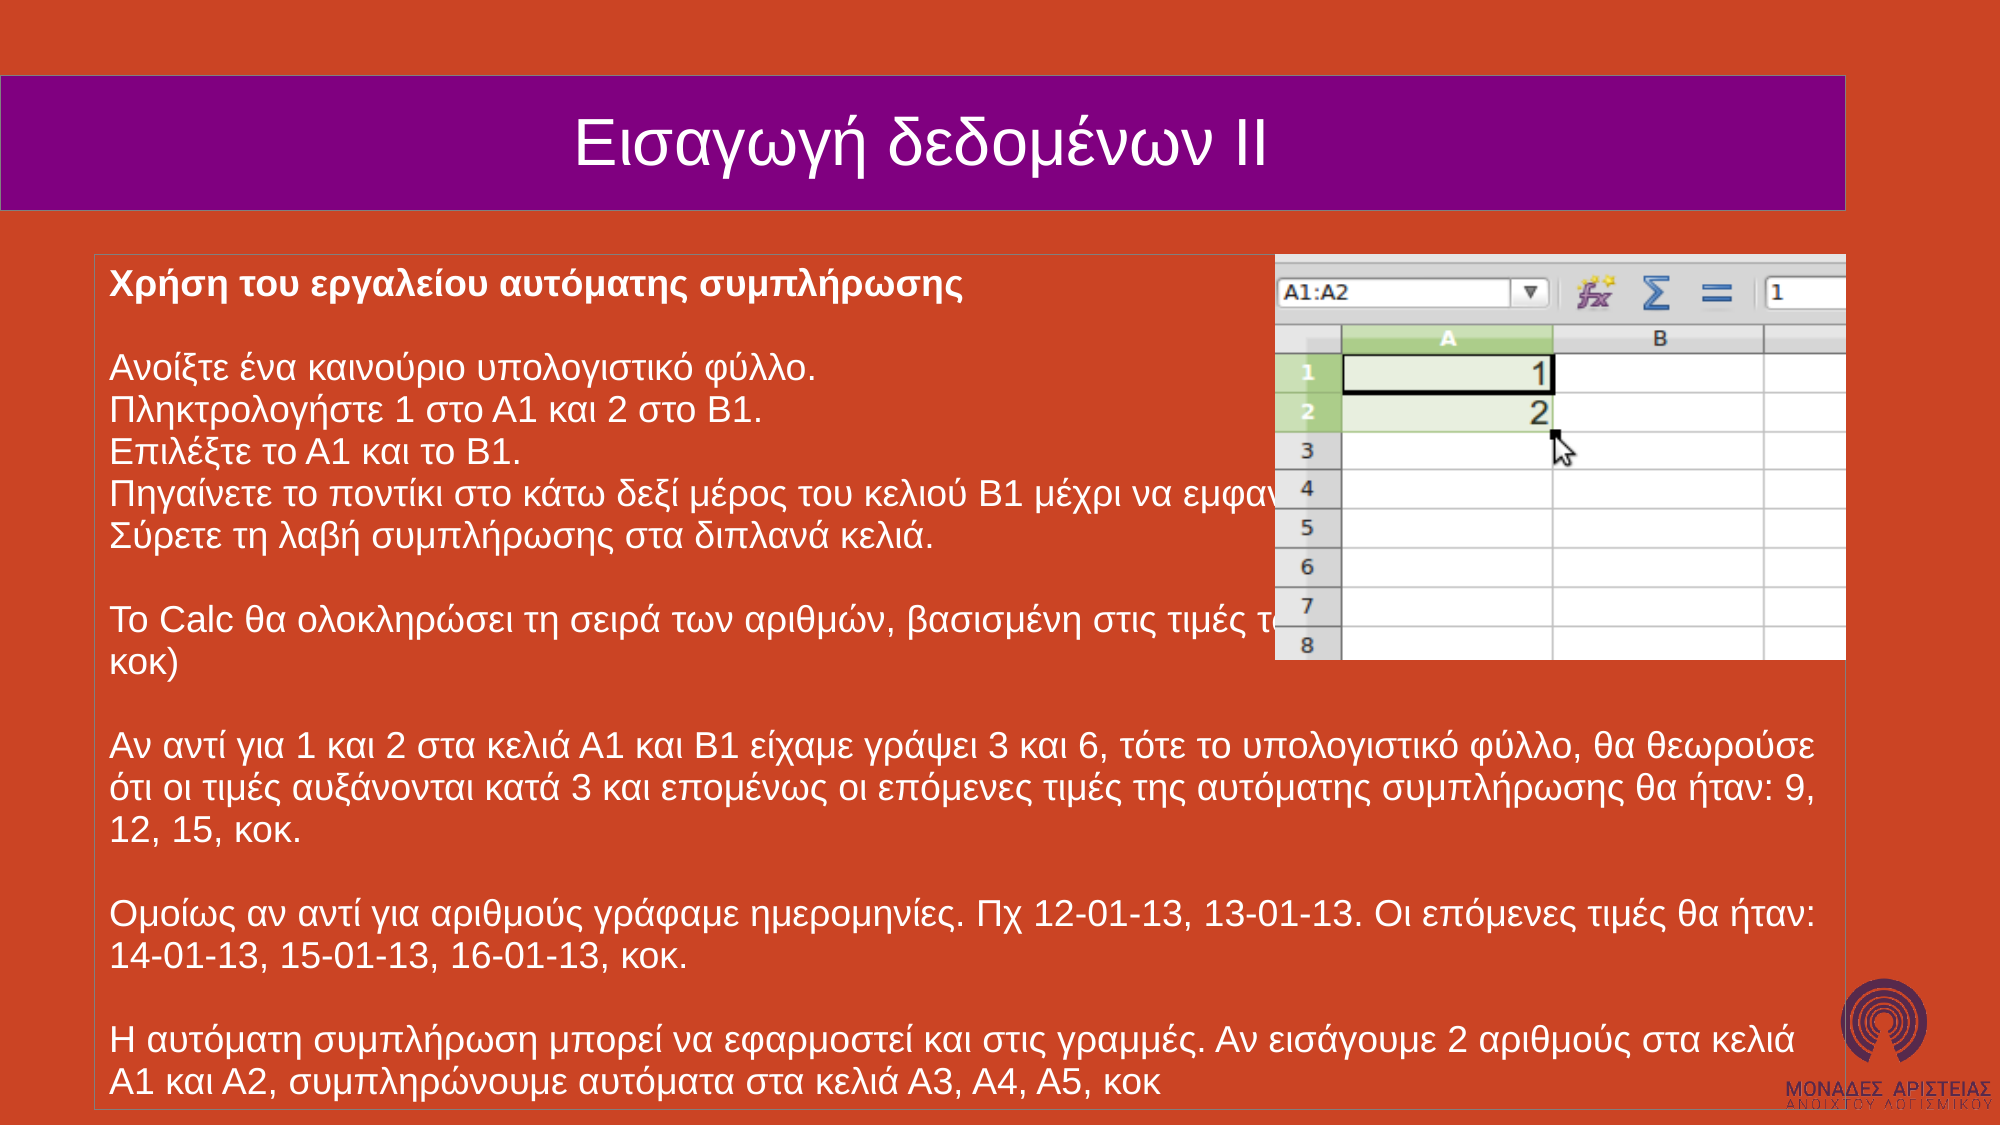

Εισαγωγή δεδομένων ΙΙ
Χρήση του εργαλείου αυτόματης συμπλήρωσης
Ανοίξτε ένα καινούριο υπολογιστικό φύλλο.
Πληκτρολογήστε 1 στο Α1 και 2 στο B1.
Επιλέξτε το Α1 και το B1.
Πηγαίνετε το ποντίκι στο κάτω δεξί μέρος του κελιού Β1 μέχρι να εμφανιστεί η λαβή γεμίσματος.
Σύρετε τη λαβή συμπλήρωσης στα διπλανά κελιά.
Το Calc θα ολοκληρώσει τη σειρά των αριθμών, βασισμένη στις τιμές των δύο πρώτων κελιών (3, 4, 5, κοκ)
Αν αντί για 1 και 2 στα κελιά Α1 και Β1 είχαμε γράψει 3 και 6, τότε το υπολογιστικό φύλλο, θα θεωρούσε ότι οι τιμές αυξάνονται κατά 3 και επομένως οι επόμενες τιμές της αυτόματης συμπλήρωσης θα ήταν: 9, 12, 15, κοκ.
Ομοίως αν αντί για αριθμούς γράφαμε ημερομηνίες. Πχ 12-01-13, 13-01-13. Οι επόμενες τιμές θα ήταν: 14-01-13, 15-01-13, 16-01-13, κοκ.
Η αυτόματη συμπλήρωση μπορεί να εφαρμοστεί και στις γραμμές. Αν εισάγουμε 2 αριθμούς στα κελιά Α1 και Α2, συμπληρώνουμε αυτόματα στα κελιά Α3, Α4, Α5, κοκ